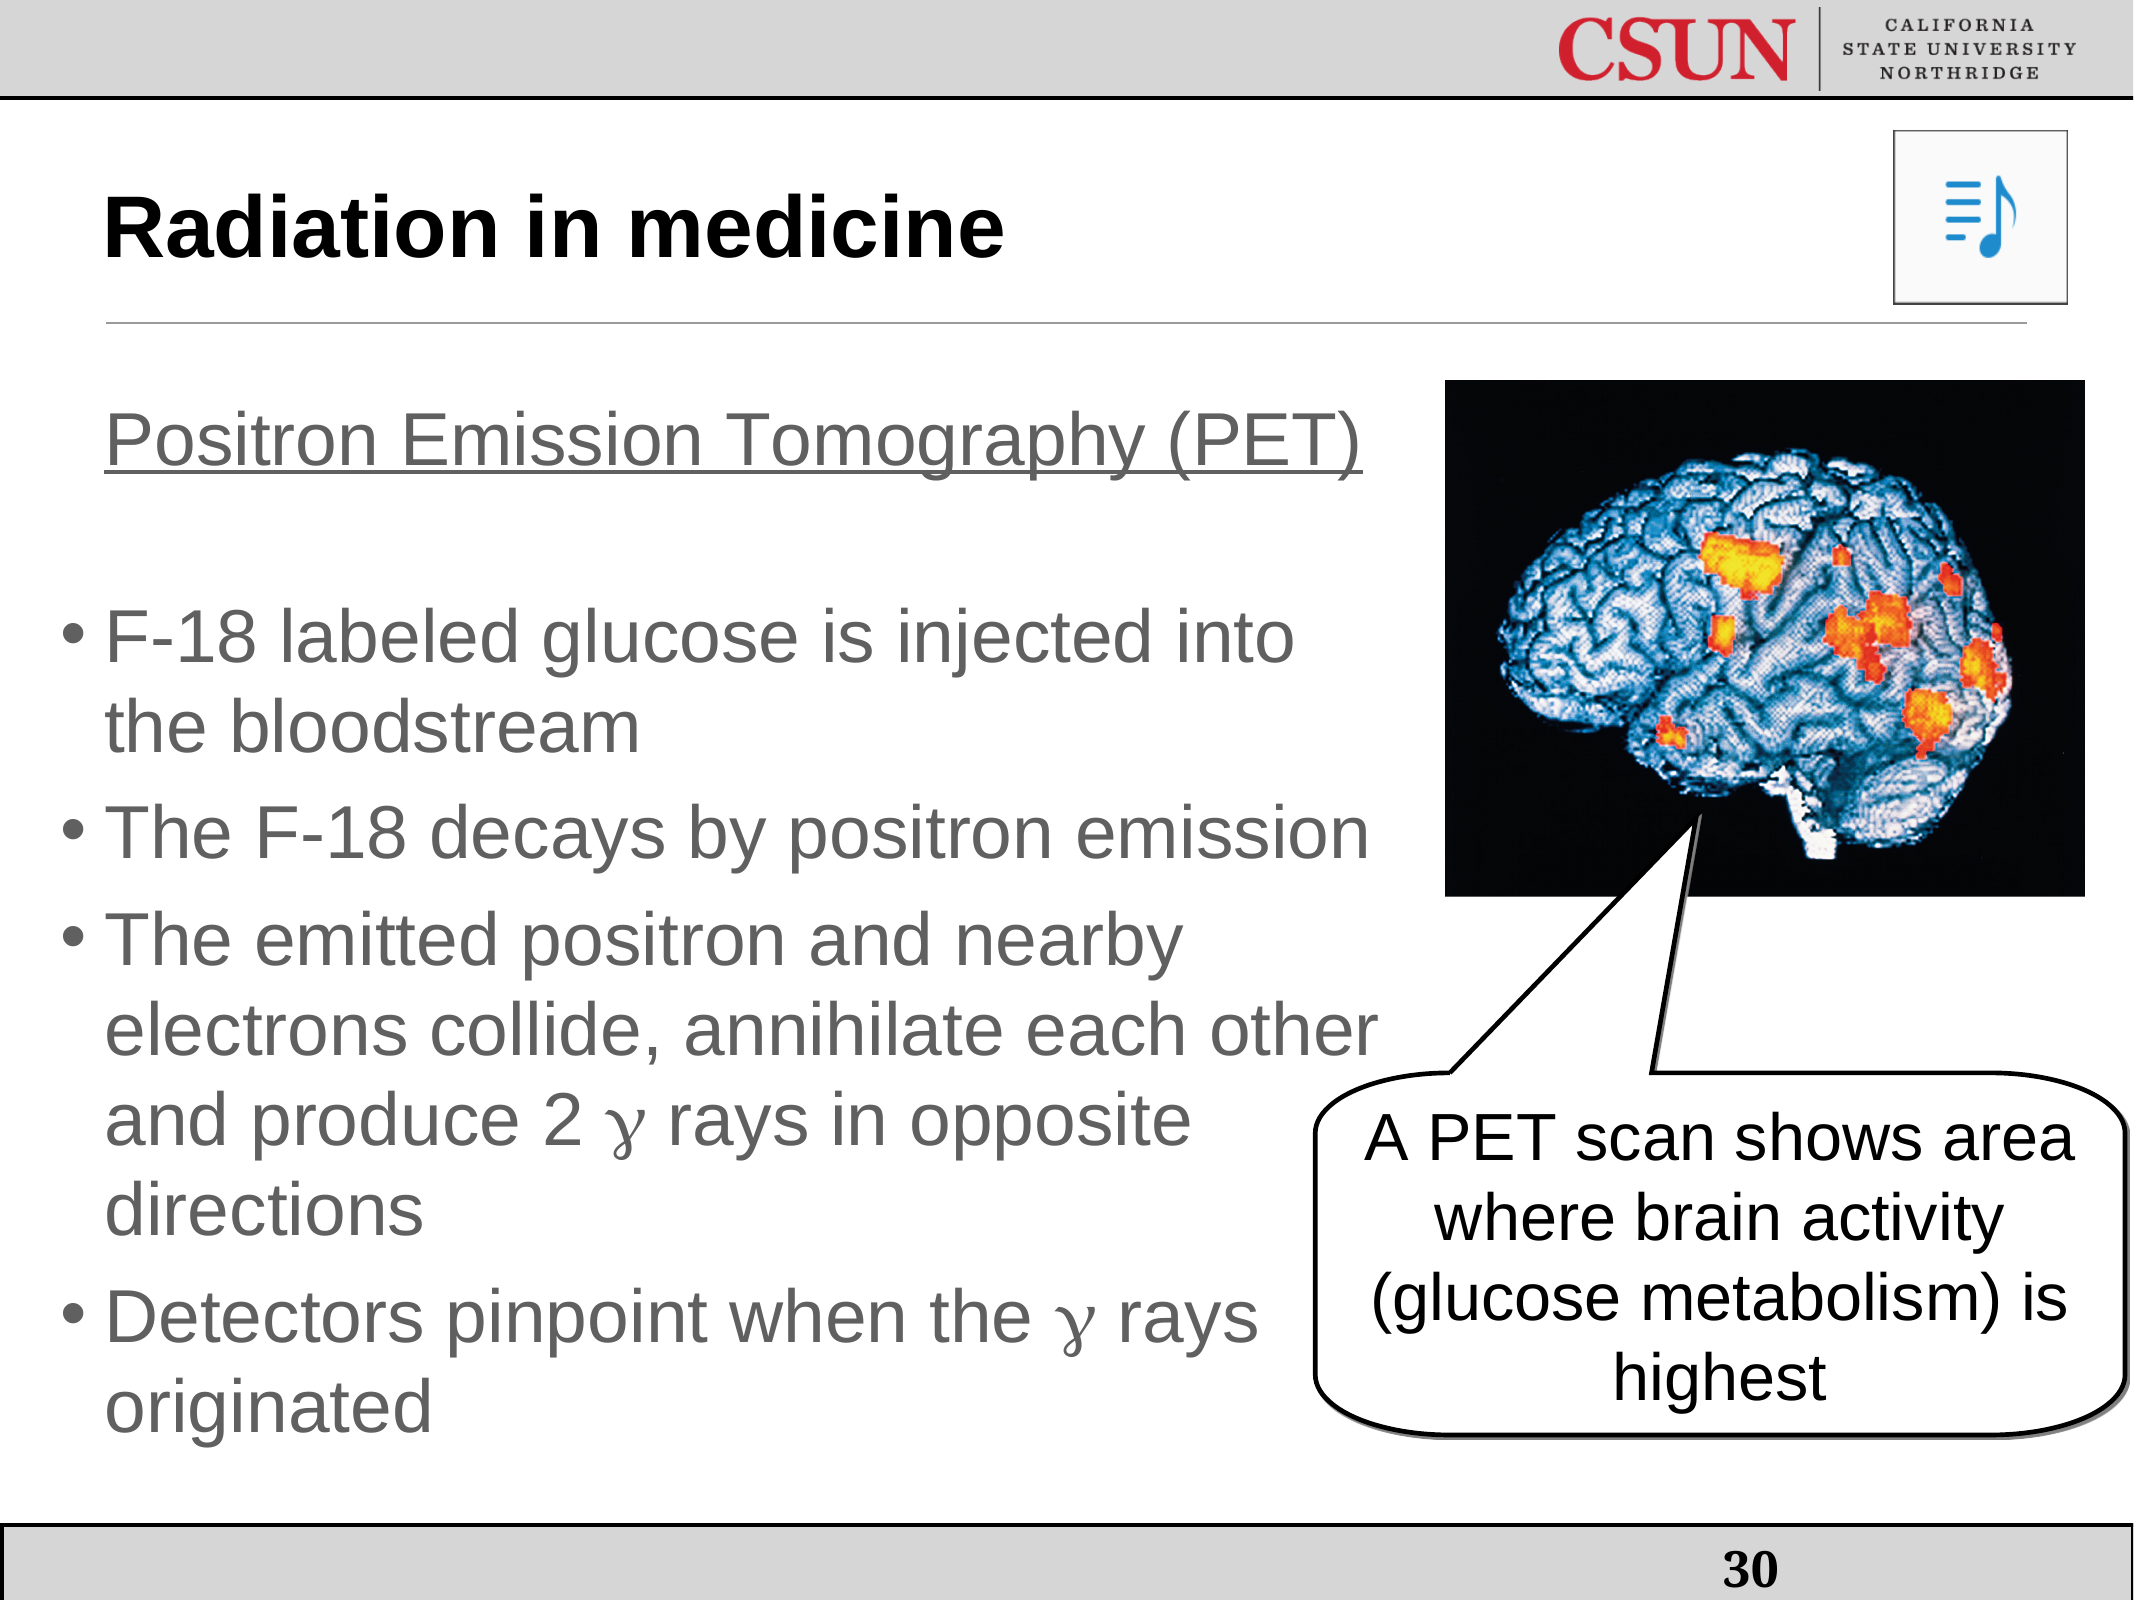

# Radiation in medicine
Positron Emission Tomography (PET)
F-18 labeled glucose is injected into the bloodstream
The F-18 decays by positron emission
The emitted positron and nearby electrons collide, annihilate each other and produce 2  rays in opposite directions
Detectors pinpoint when the  rays originated
A PET scan shows area where brain activity (glucose metabolism) is highest
30